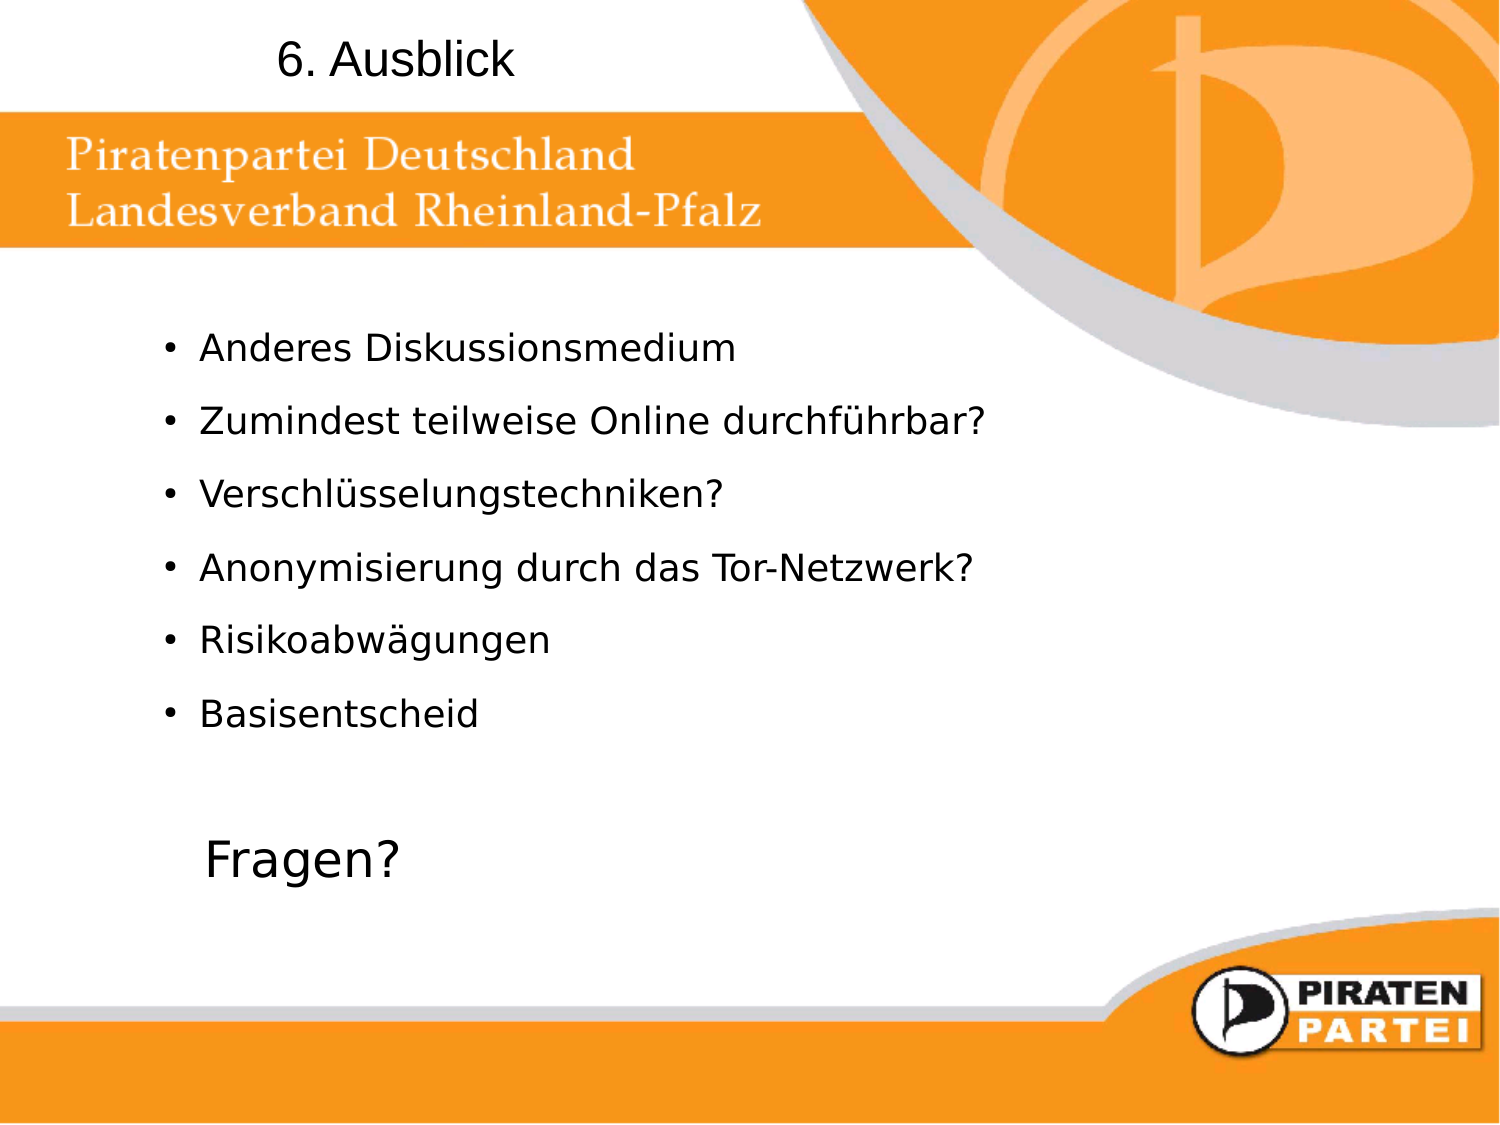

# 6. Ausblick
Anderes Diskussionsmedium
Zumindest teilweise Online durchführbar?
Verschlüsselungstechniken?
Anonymisierung durch das Tor-Netzwerk?
Risikoabwägungen
Basisentscheid
Fragen?